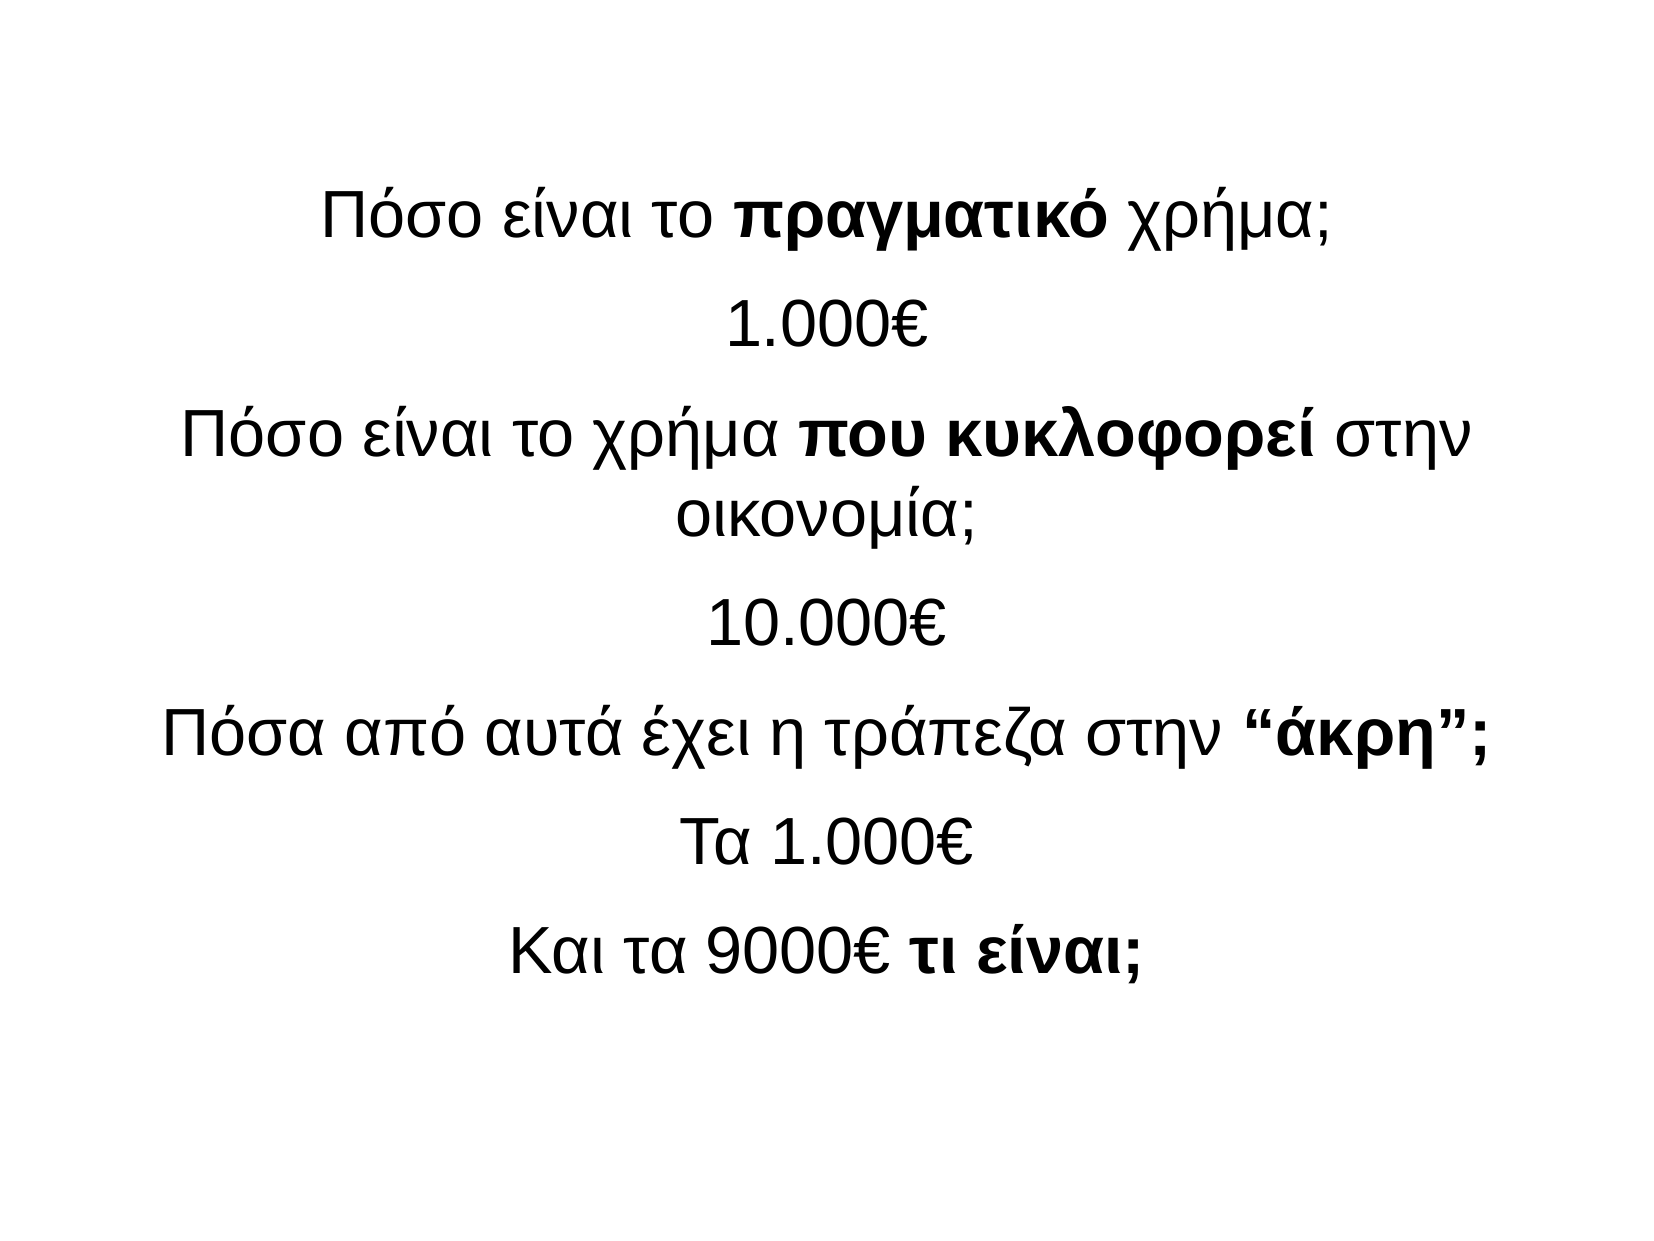

# Πόσο είναι το πραγματικό χρήμα;
1.000€
Πόσο είναι το χρήμα που κυκλοφορεί στην οικονομία;
10.000€
Πόσα από αυτά έχει η τράπεζα στην “άκρη”;
Τα 1.000€
Και τα 9000€ τι είναι;